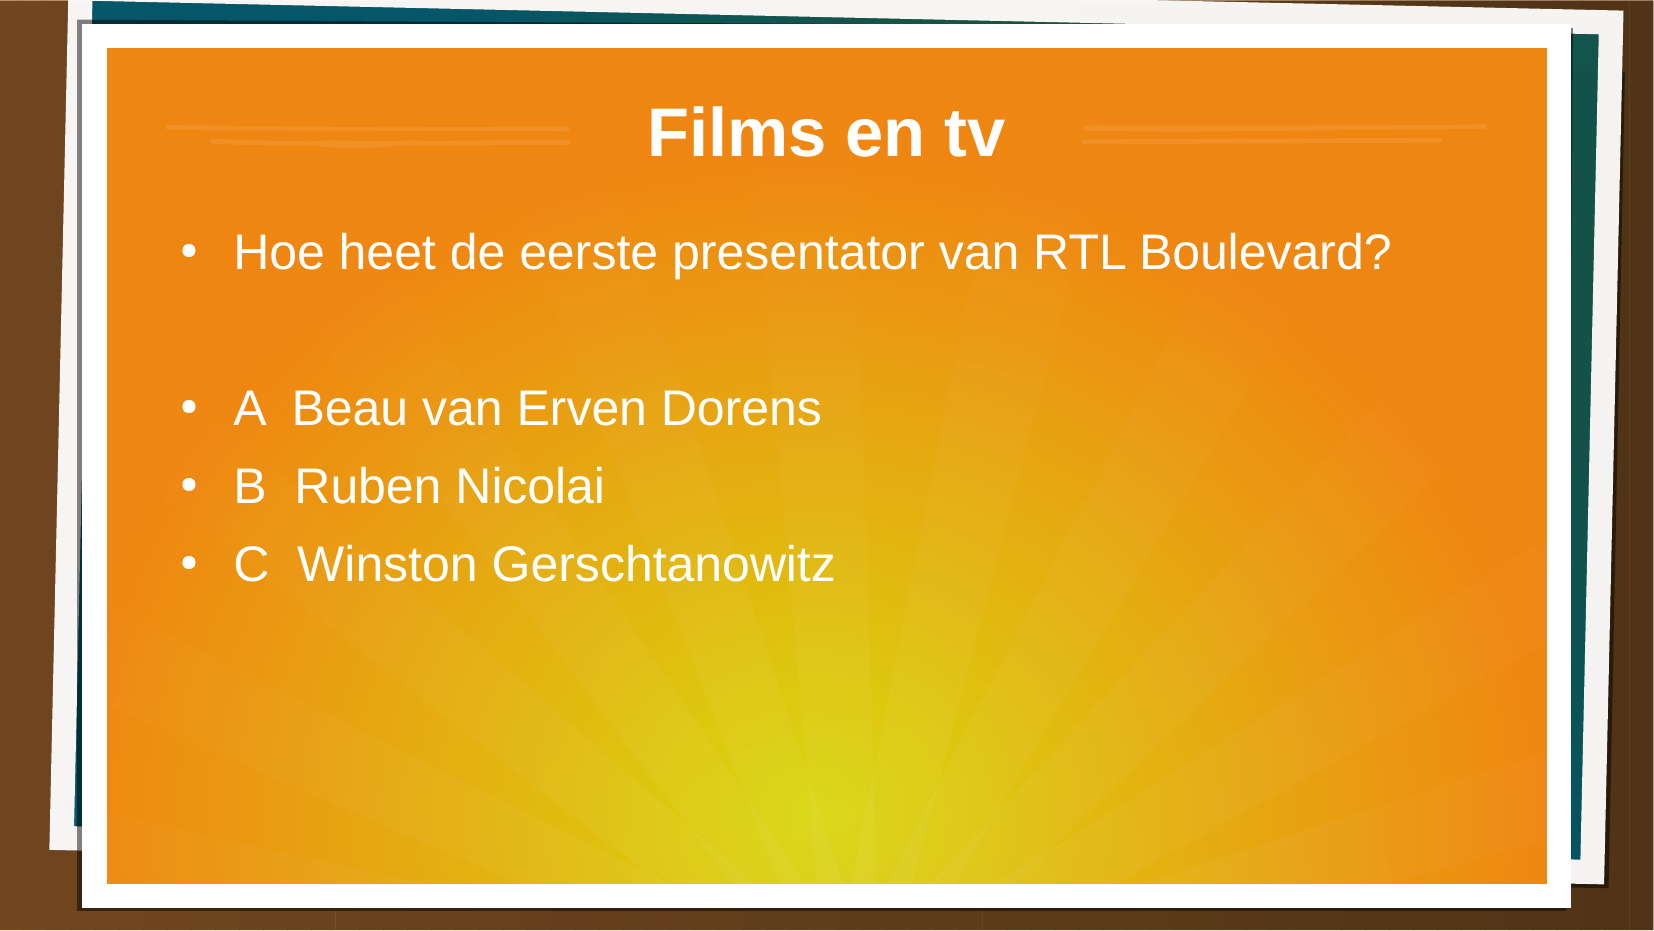

# Films en tv
Hoe heet de eerste presentator van RTL Boulevard?
A Beau van Erven Dorens
B Ruben Nicolai
C Winston Gerschtanowitz